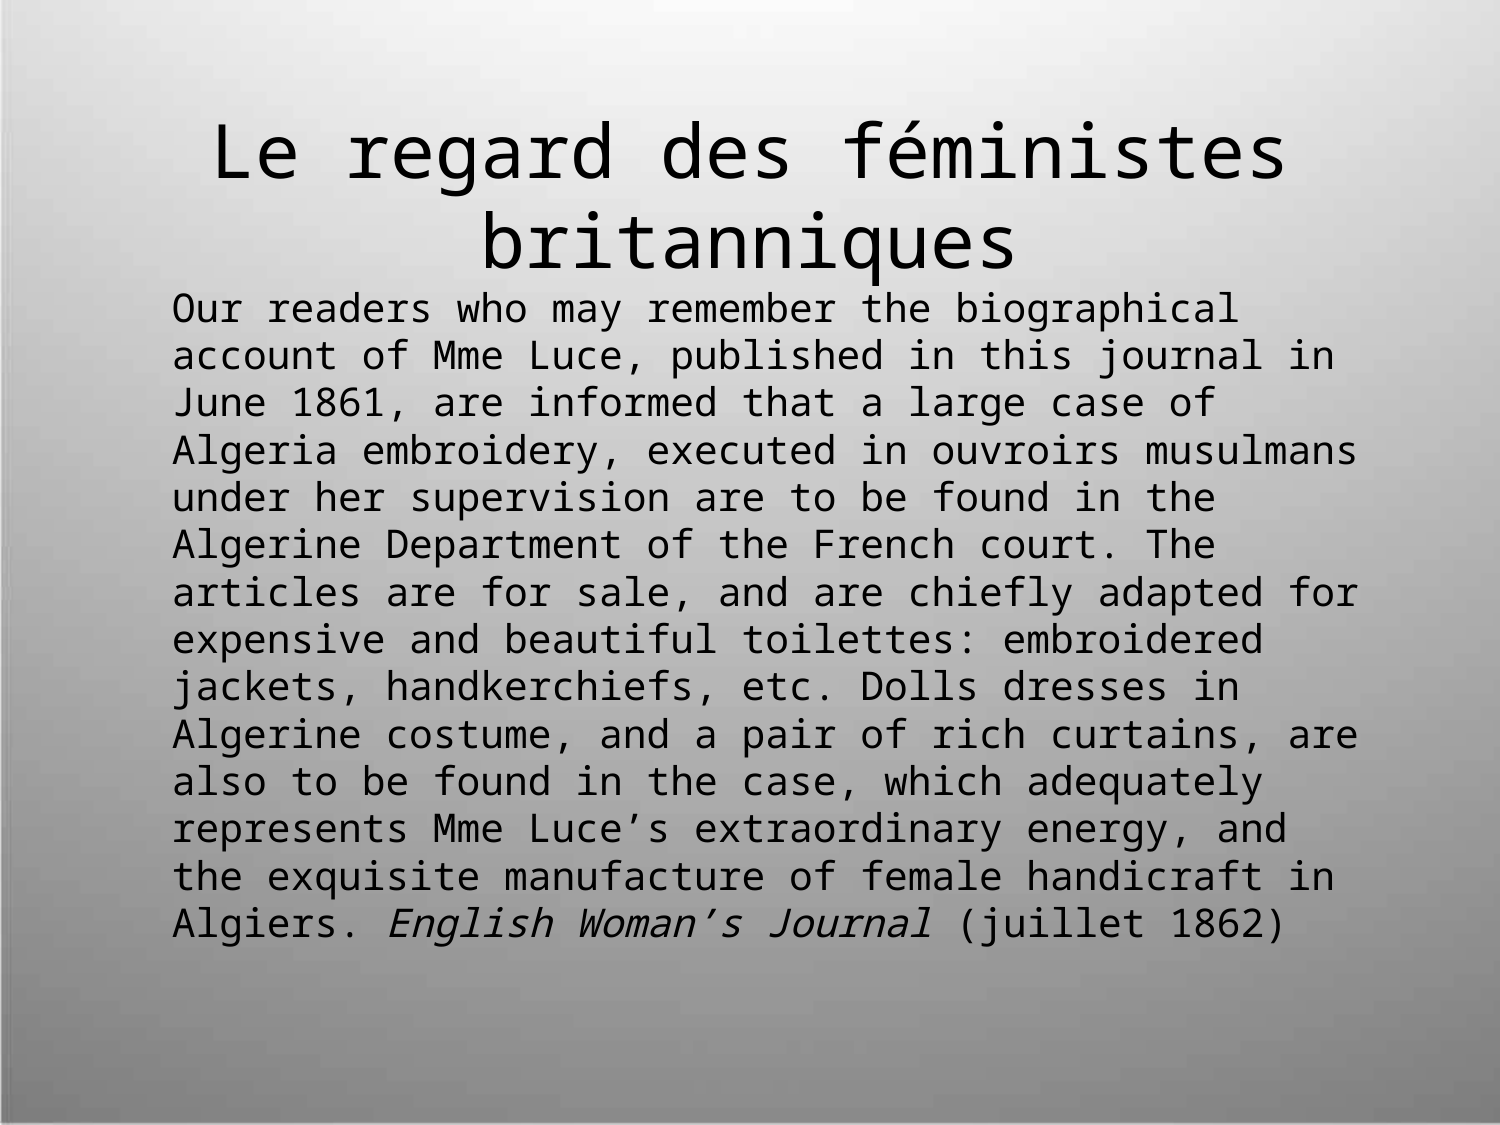

# Le regard des féministes britanniques
	Our readers who may remember the biographical account of Mme Luce, published in this journal in June 1861, are informed that a large case of Algeria embroidery, executed in ouvroirs musulmans under her supervision are to be found in the Algerine Department of the French court. The articles are for sale, and are chiefly adapted for expensive and beautiful toilettes: embroidered jackets, handkerchiefs, etc. Dolls dresses in Algerine costume, and a pair of rich curtains, are also to be found in the case, which adequately represents Mme Luce’s extraordinary energy, and the exquisite manufacture of female handicraft in Algiers. English Woman’s Journal (juillet 1862)